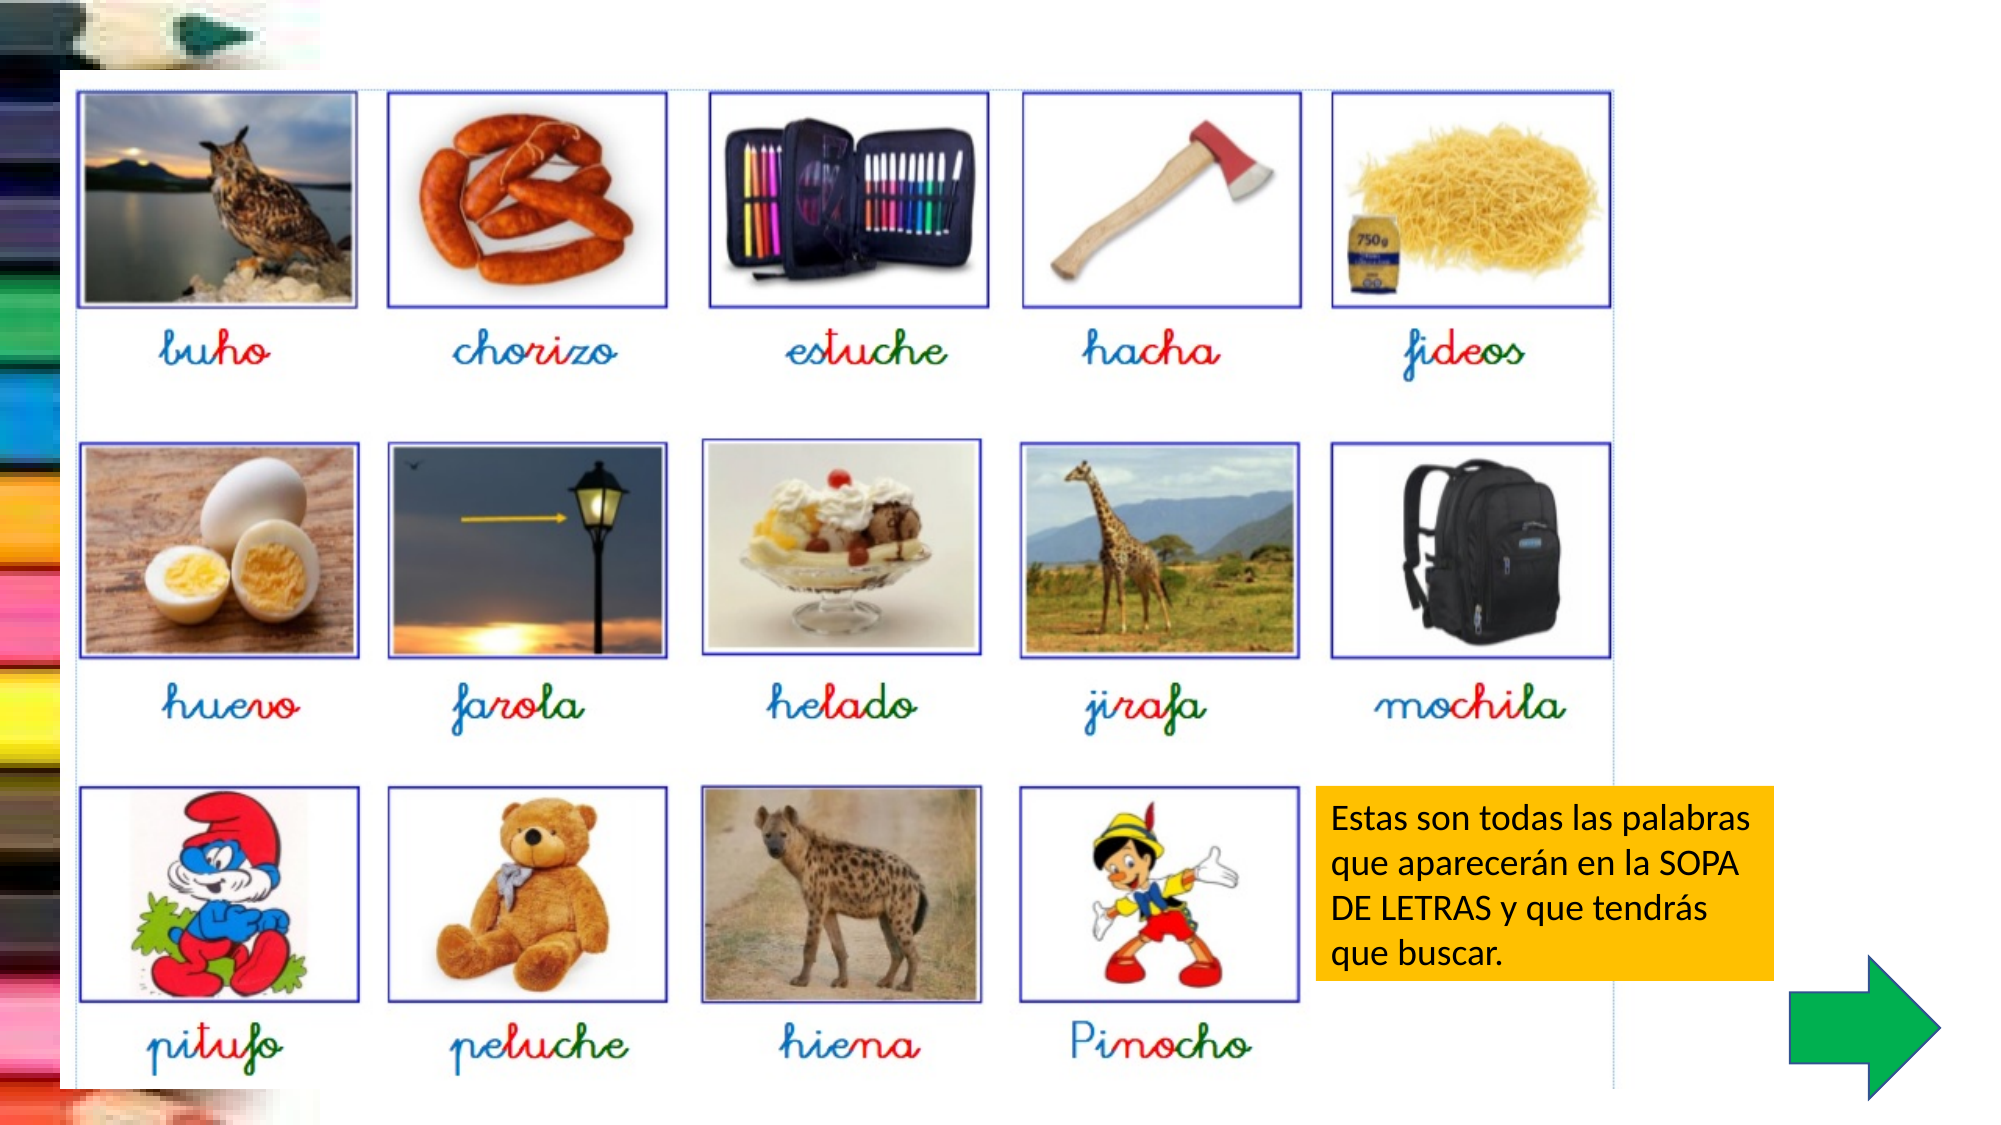

Estas son todas las palabras que aparecerán en la SOPA DE LETRAS y que tendrás que buscar.